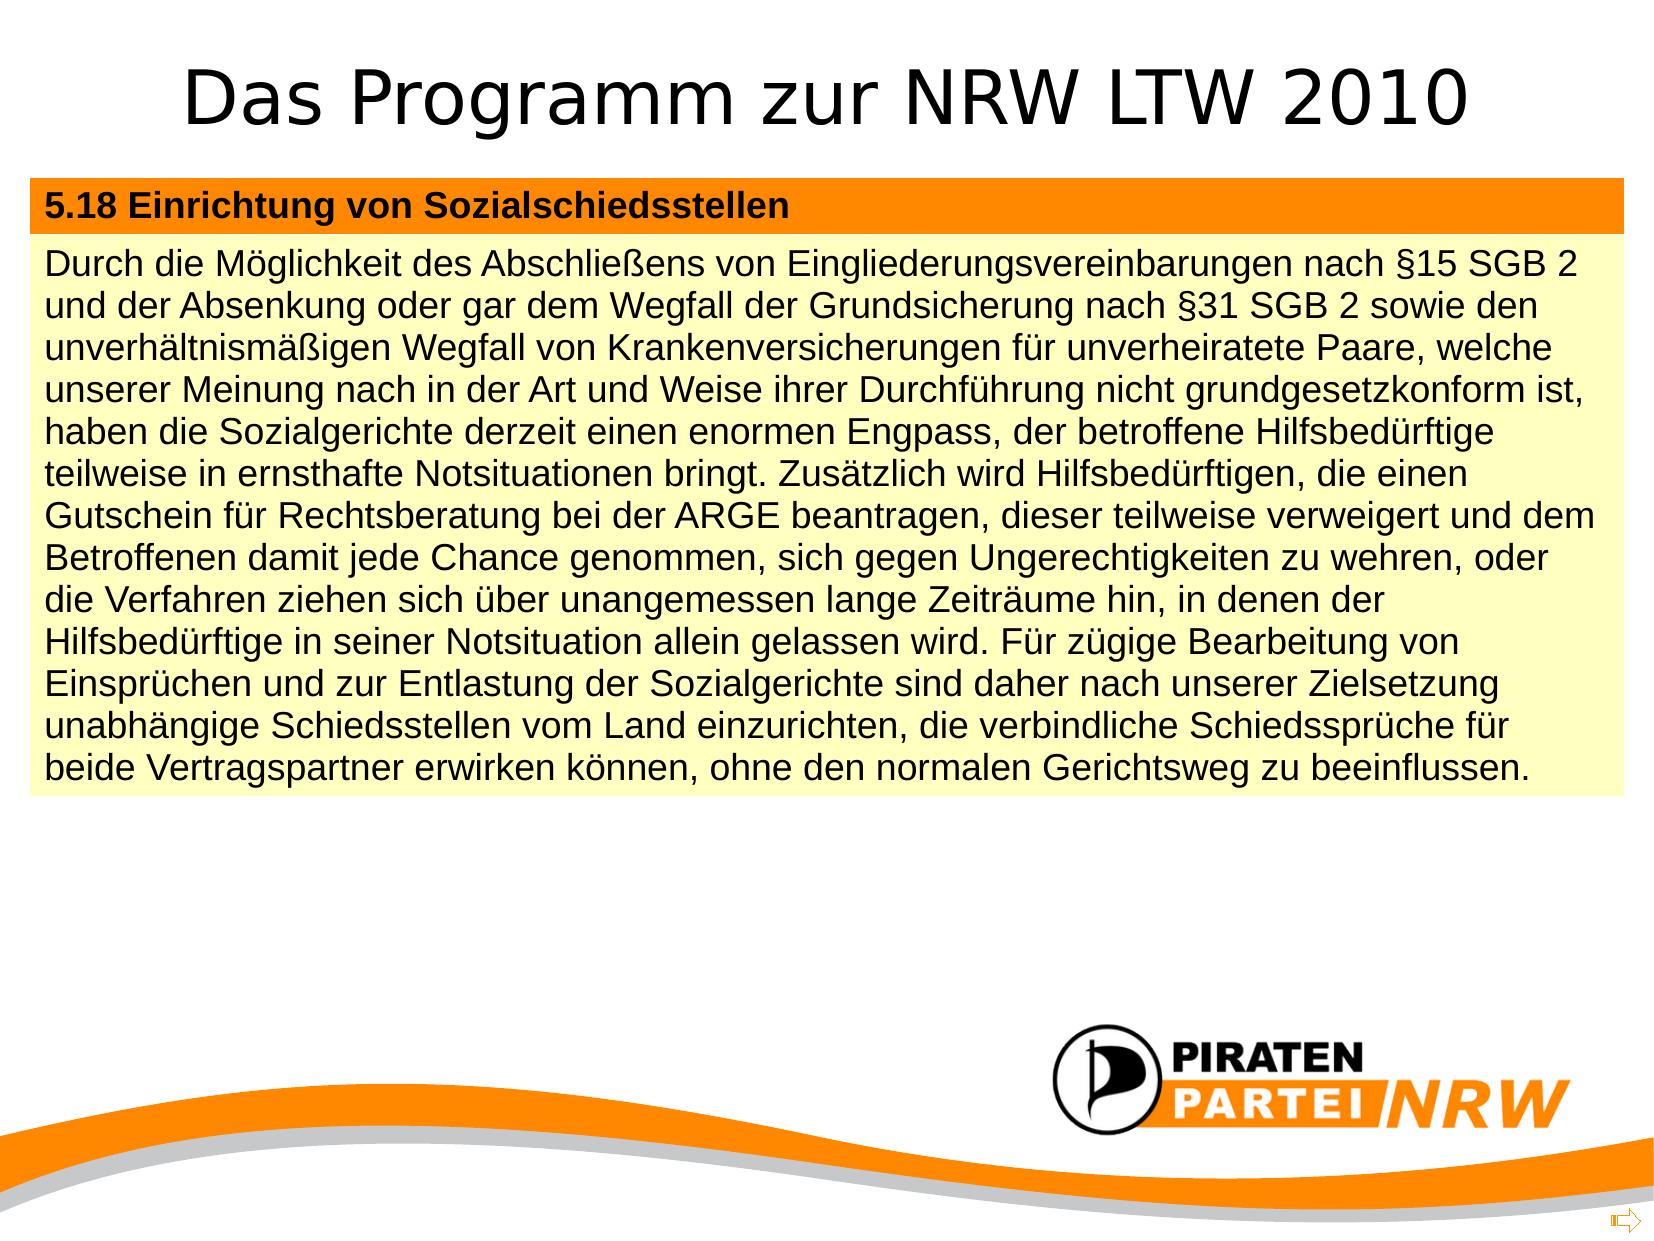

# Das Programm zur NRW LTW 2010
| 5.18 Einrichtung von Sozialschiedsstellen |
| --- |
| Durch die Möglichkeit des Abschließens von Eingliederungsvereinbarungen nach §15 SGB 2 und der Absenkung oder gar dem Wegfall der Grundsicherung nach §31 SGB 2 sowie den unverhältnismäßigen Wegfall von Krankenversicherungen für unverheiratete Paare, welche unserer Meinung nach in der Art und Weise ihrer Durchführung nicht grundgesetzkonform ist, haben die Sozialgerichte derzeit einen enormen Engpass, der betroffene Hilfsbedürftige teilweise in ernsthafte Notsituationen bringt. Zusätzlich wird Hilfsbedürftigen, die einen Gutschein für Rechtsberatung bei der ARGE beantragen, dieser teilweise verweigert und dem Betroffenen damit jede Chance genommen, sich gegen Ungerechtigkeiten zu wehren, oder die Verfahren ziehen sich über unangemessen lange Zeiträume hin, in denen der Hilfsbedürftige in seiner Notsituation allein gelassen wird. Für zügige Bearbeitung von Einsprüchen und zur Entlastung der Sozialgerichte sind daher nach unserer Zielsetzung unabhängige Schiedsstellen vom Land einzurichten, die verbindliche Schiedssprüche für beide Vertragspartner erwirken können, ohne den normalen Gerichtsweg zu beeinflussen. |